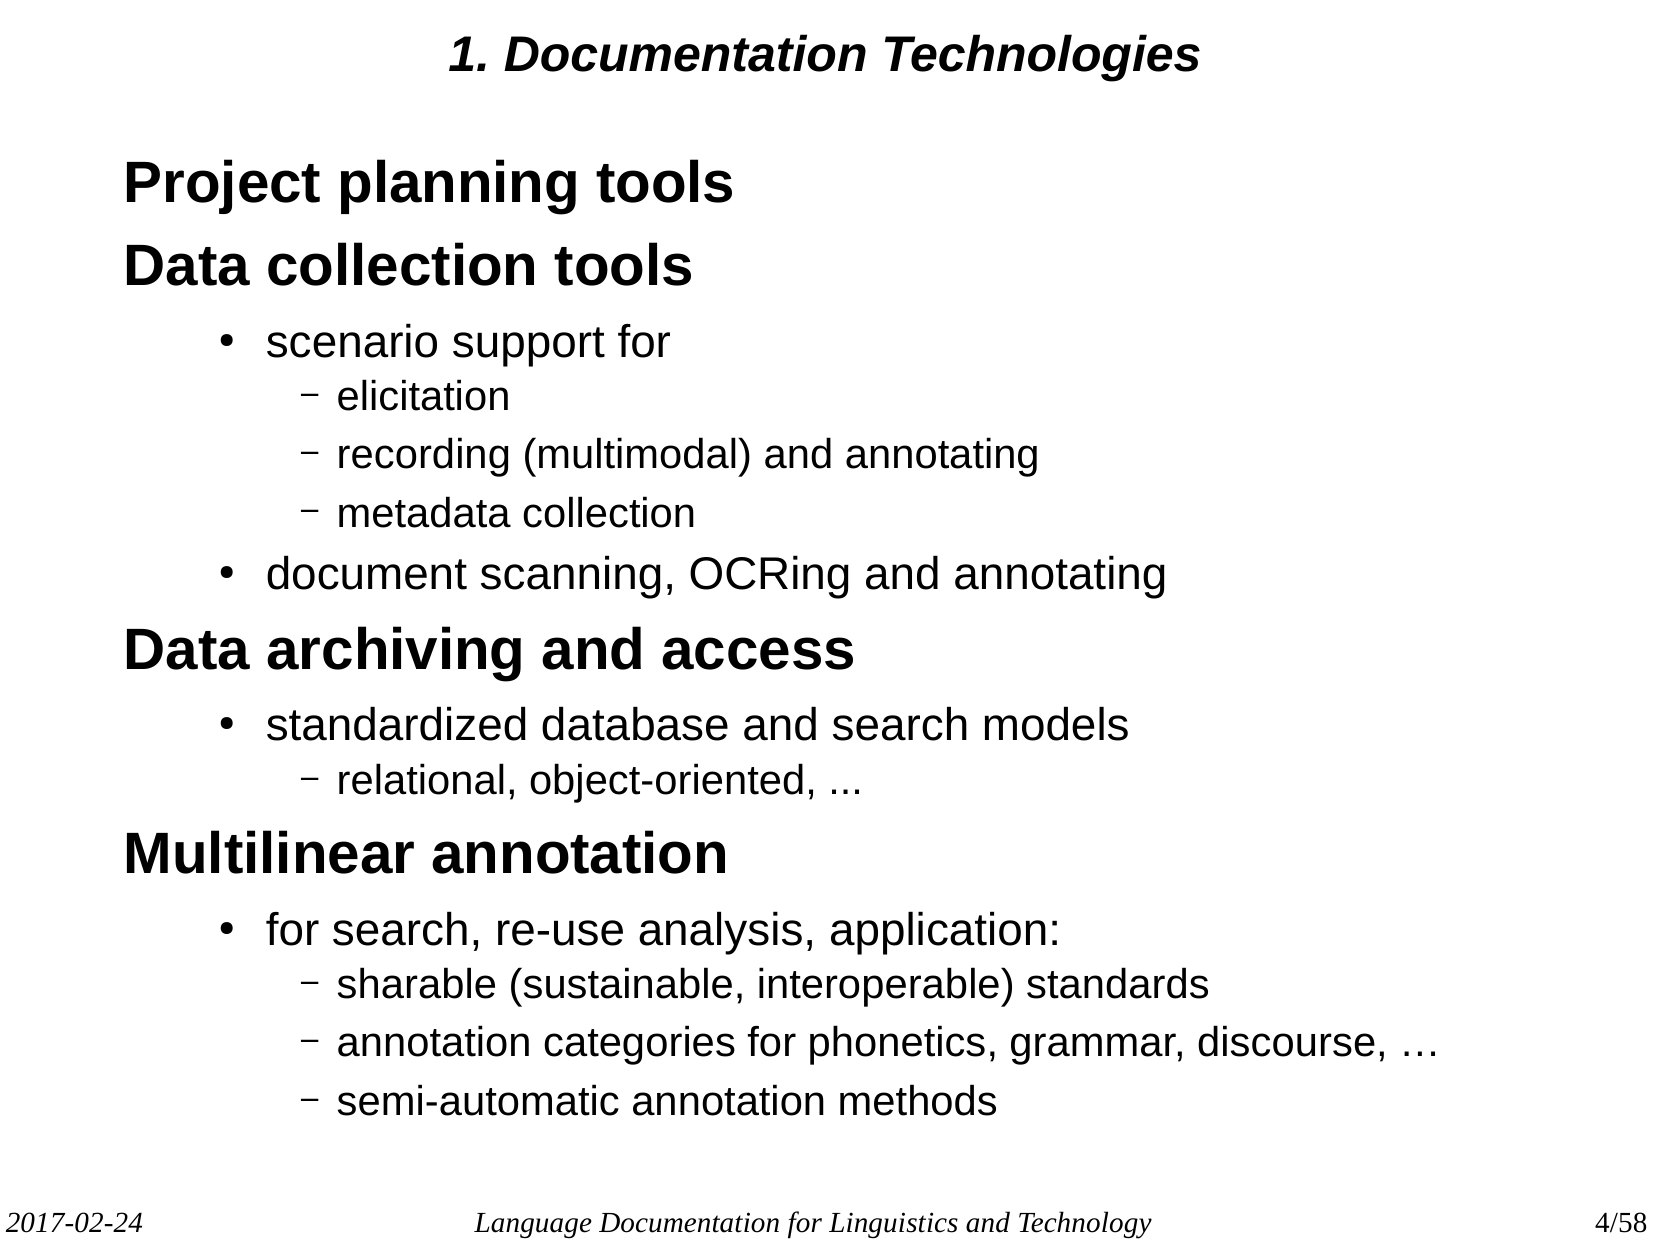

# 1. Documentation Technologies
Project planning tools
Data collection tools
scenario support for
elicitation
recording (multimodal) and annotating
metadata collection
document scanning, OCRing and annotating
Data archiving and access
standardized database and search models
relational, object-oriented, ...
Multilinear annotation
for search, re-use analysis, application:
sharable (sustainable, interoperable) standards
annotation categories for phonetics, grammar, discourse, …
semi-automatic annotation methods
ELKL-4, U Agra, 2016-02-25_27
D. Gibbon: What can endangered languages teach the language technologies?
4